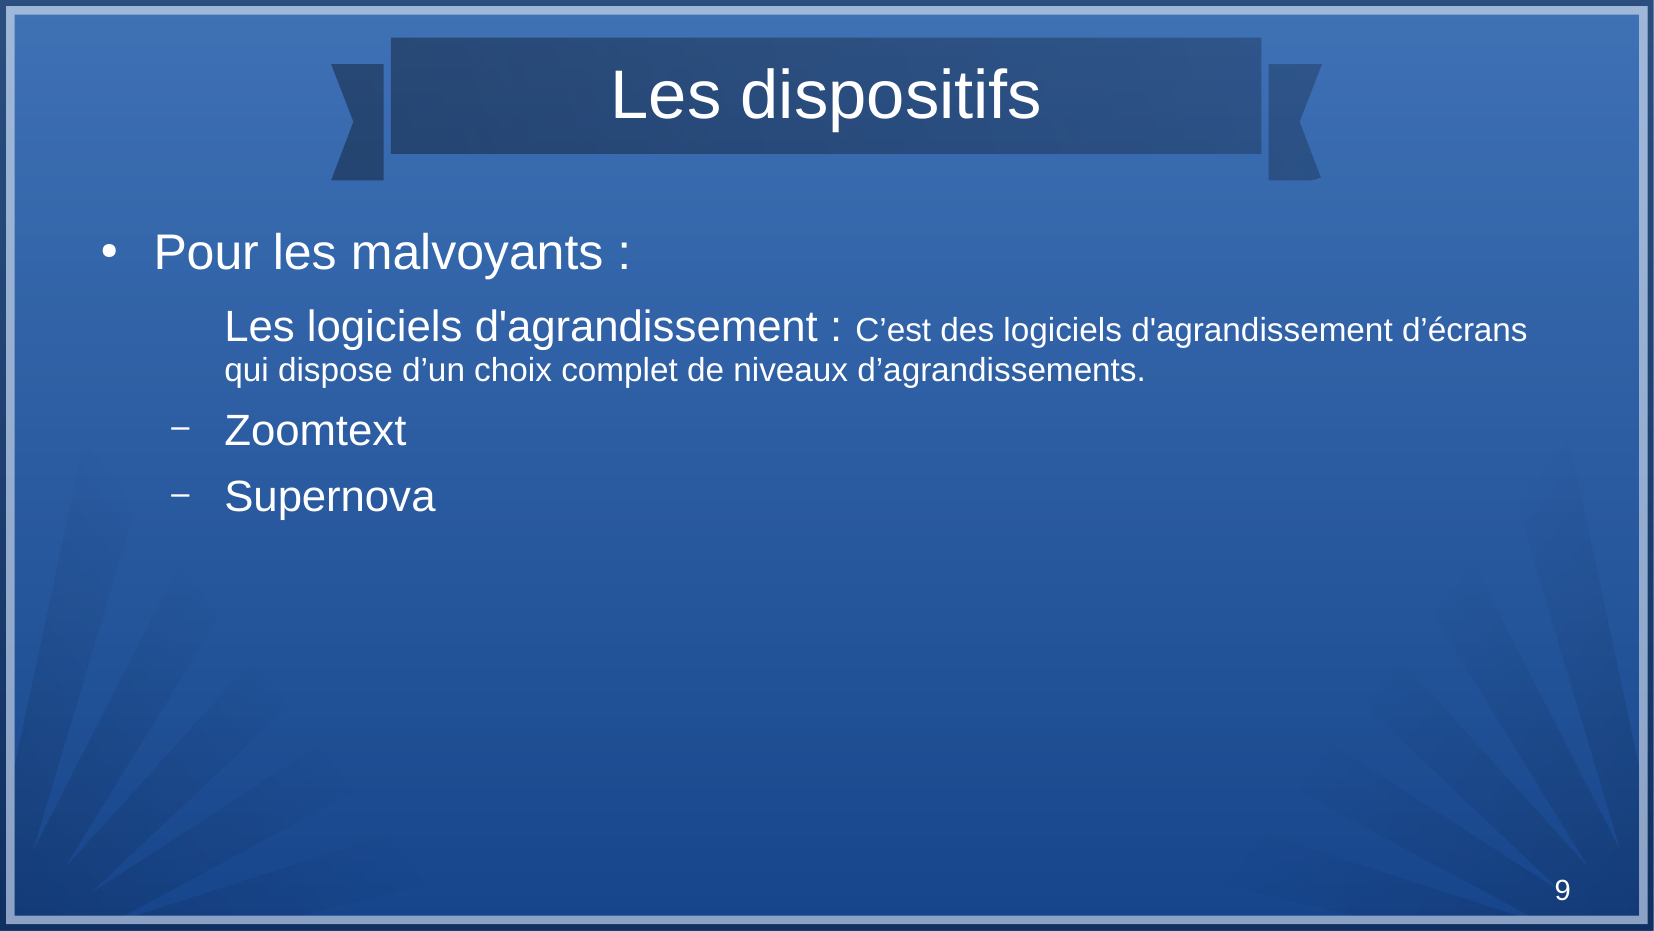

# Les dispositifs
Pour les malvoyants :
Les logiciels d'agrandissement : C’est des logiciels d'agrandissement d’écrans qui dispose d’un choix complet de niveaux d’agrandissements.
Zoomtext
Supernova
9